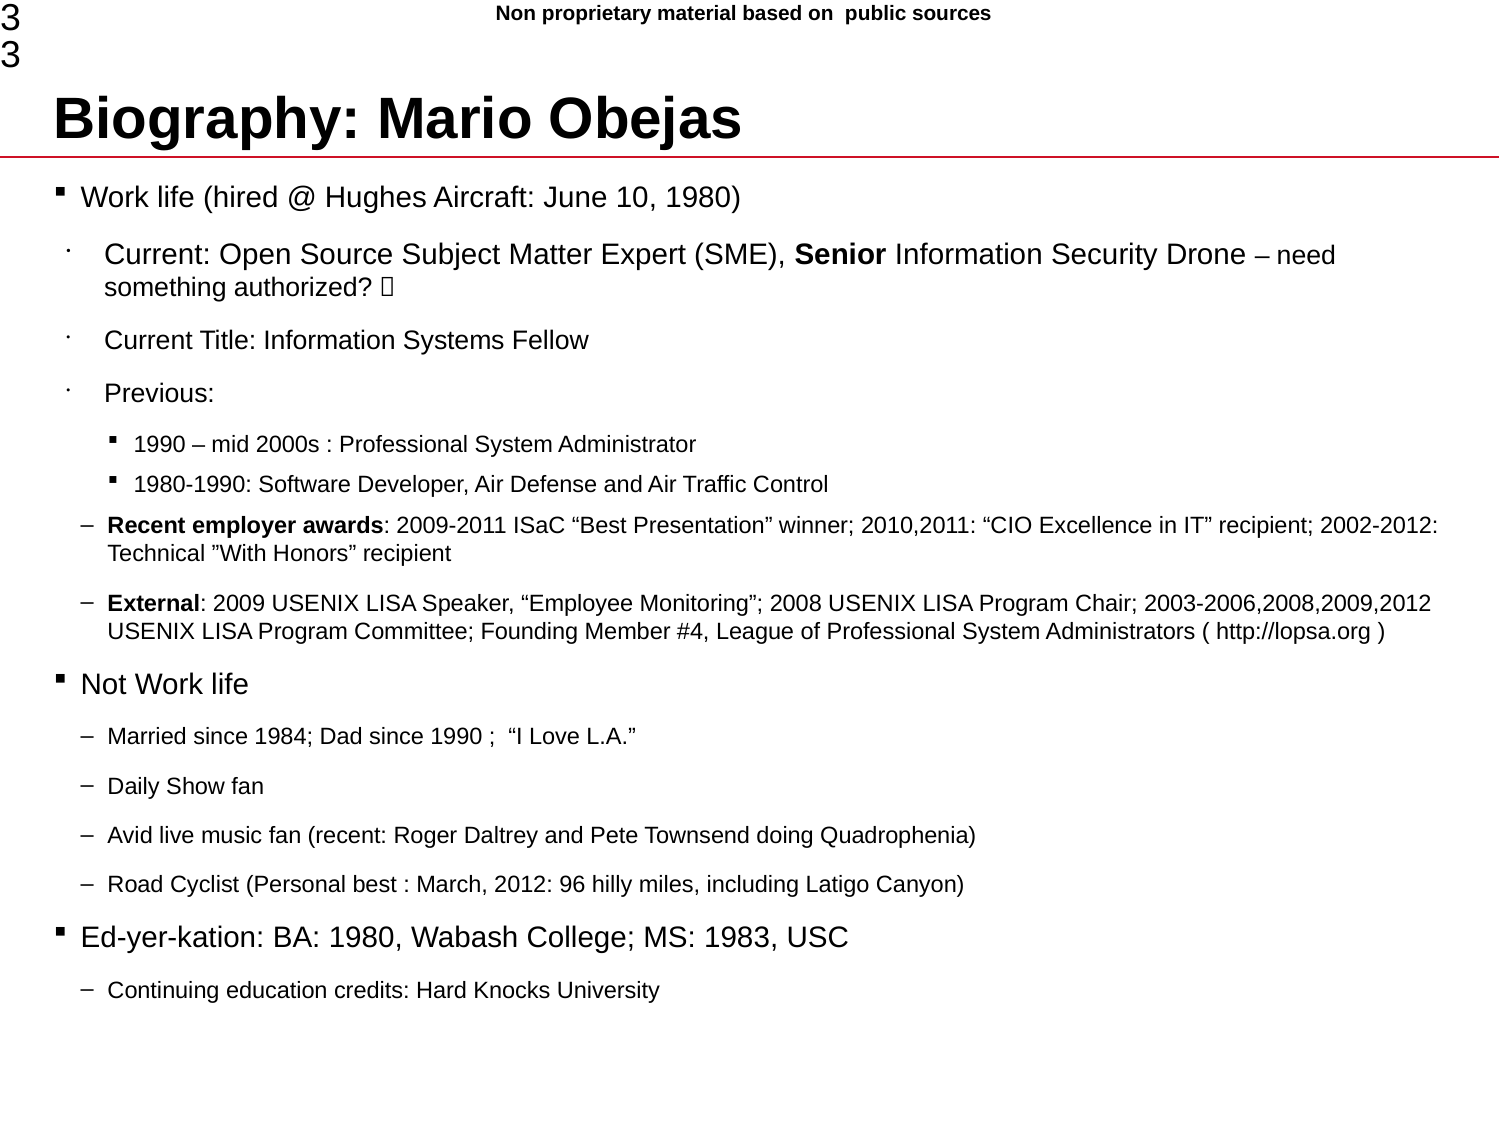

# Biography: Mario Obejas
Work life (hired @ Hughes Aircraft: June 10, 1980)
Current: Open Source Subject Matter Expert (SME), Senior Information Security Drone – need something authorized? 
Current Title: Information Systems Fellow
Previous:
1990 – mid 2000s : Professional System Administrator
1980-1990: Software Developer, Air Defense and Air Traffic Control
Recent employer awards: 2009-2011 ISaC “Best Presentation” winner; 2010,2011: “CIO Excellence in IT” recipient; 2002-2012: Technical ”With Honors” recipient
External: 2009 USENIX LISA Speaker, “Employee Monitoring”; 2008 USENIX LISA Program Chair; 2003-2006,2008,2009,2012 USENIX LISA Program Committee; Founding Member #4, League of Professional System Administrators ( http://lopsa.org )
Not Work life
Married since 1984; Dad since 1990 ; “I Love L.A.”
Daily Show fan
Avid live music fan (recent: Roger Daltrey and Pete Townsend doing Quadrophenia)
Road Cyclist (Personal best : March, 2012: 96 hilly miles, including Latigo Canyon)
Ed-yer-kation: BA: 1980, Wabash College; MS: 1983, USC
Continuing education credits: Hard Knocks University